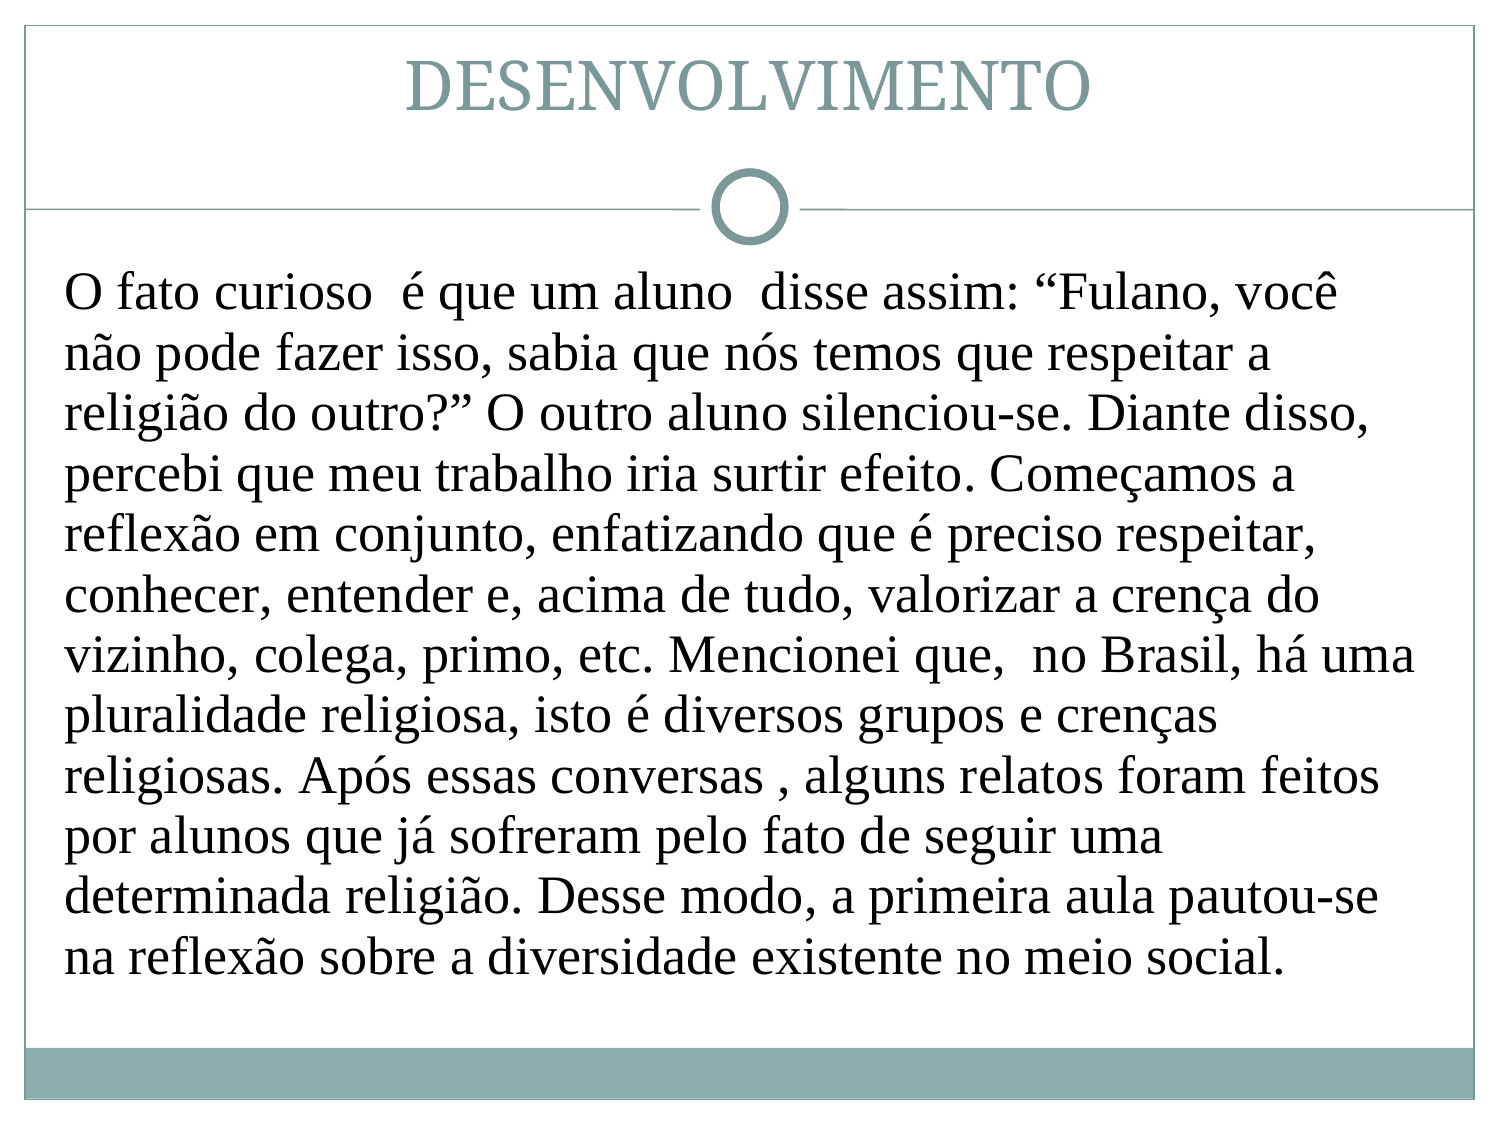

DESENVOLVIMENTO
O fato curioso é que um aluno disse assim: “Fulano, você não pode fazer isso, sabia que nós temos que respeitar a religião do outro?” O outro aluno silenciou-se. Diante disso, percebi que meu trabalho iria surtir efeito. Começamos a reflexão em conjunto, enfatizando que é preciso respeitar, conhecer, entender e, acima de tudo, valorizar a crença do vizinho, colega, primo, etc. Mencionei que, no Brasil, há uma pluralidade religiosa, isto é diversos grupos e crenças religiosas. Após essas conversas , alguns relatos foram feitos por alunos que já sofreram pelo fato de seguir uma determinada religião. Desse modo, a primeira aula pautou-se na reflexão sobre a diversidade existente no meio social.